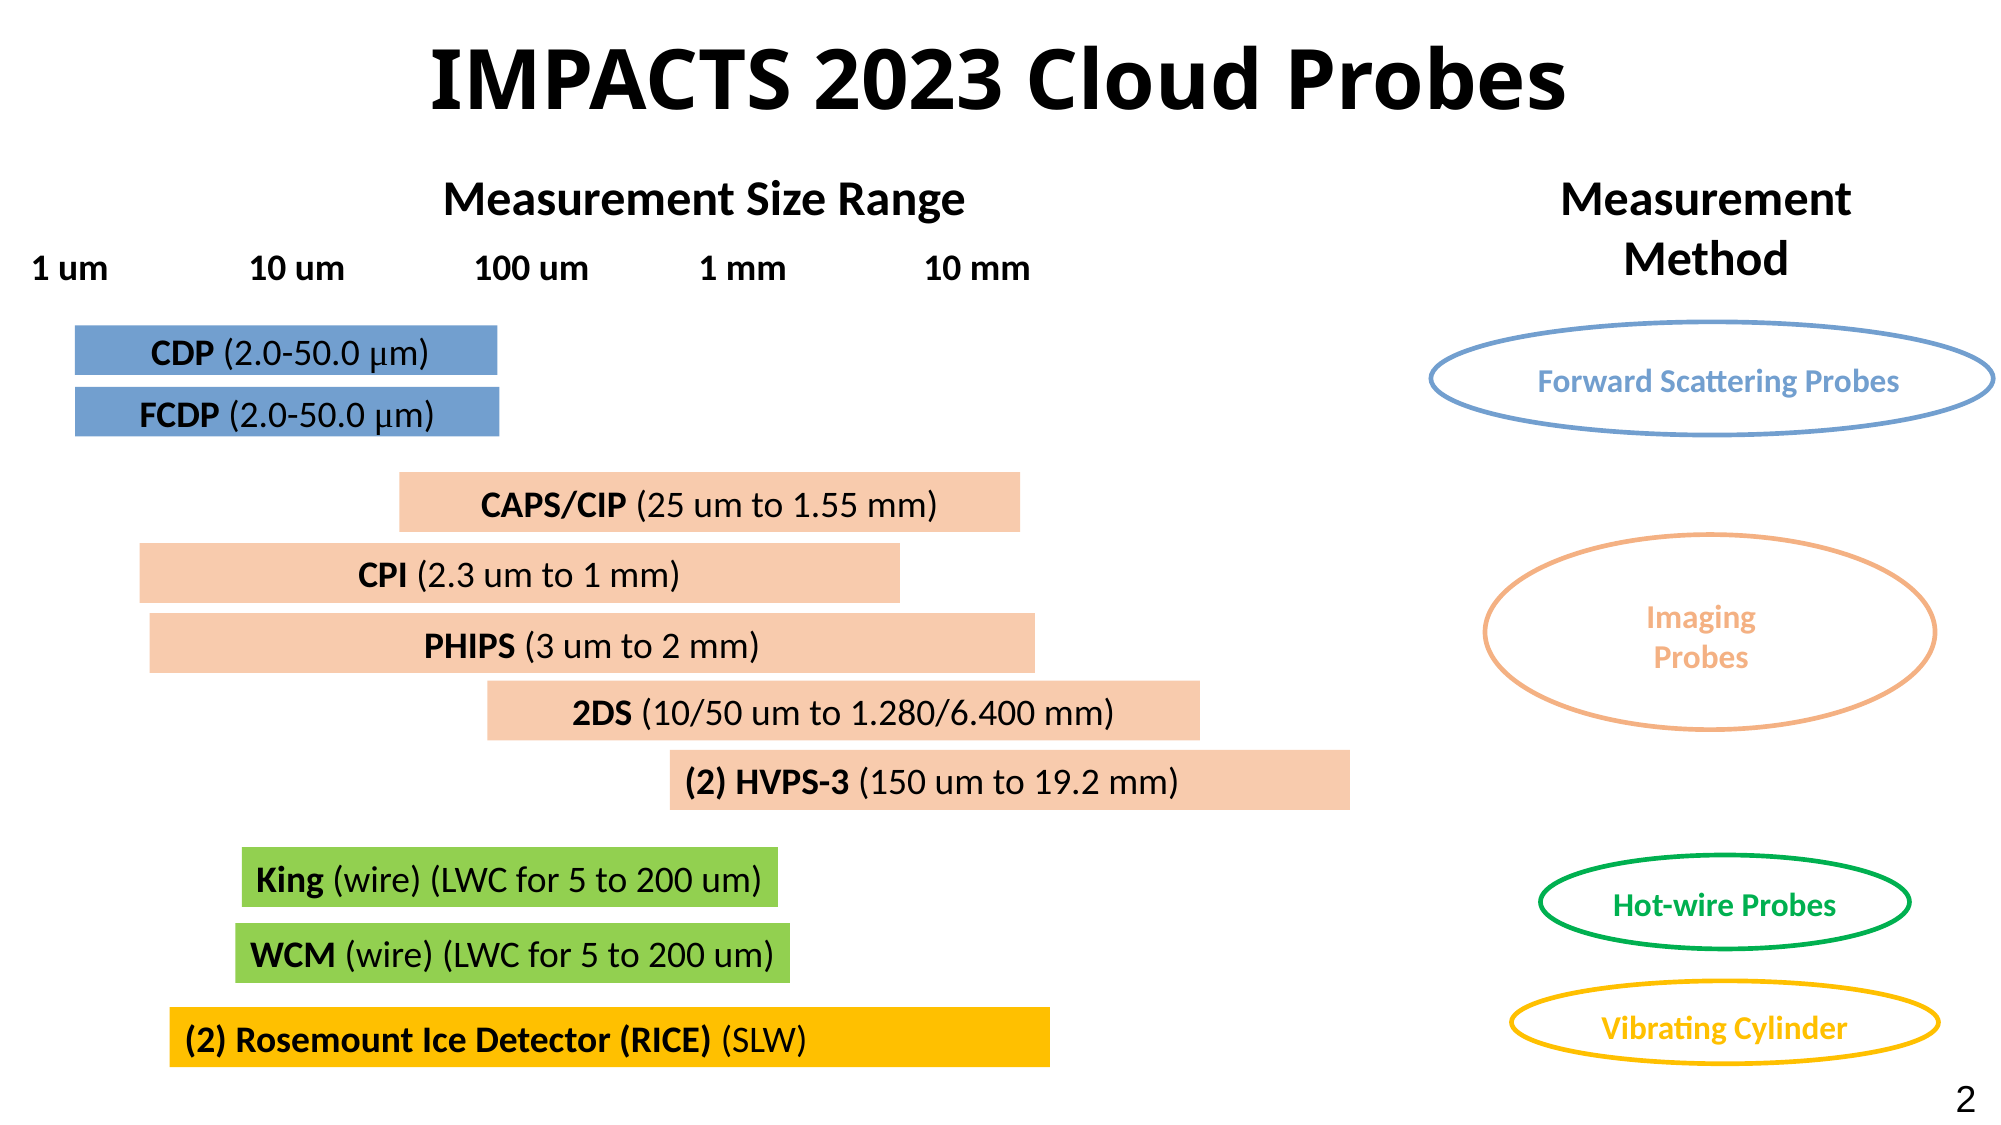

IMPACTS 2023 Cloud Probes
Measurement Size Range
Measurement
Method
1 um 	 10 um 	 100 um 	 1 mm 	 10 mm
 CDP (2.0-50.0 μm)
Forward Scattering Probes
FCDP (2.0-50.0 μm)
CAPS/CIP (25 um to 1.55 mm)
CPI (2.3 um to 1 mm)
Imaging
Probes
PHIPS (3 um to 2 mm)
2DS (10/50 um to 1.280/6.400 mm)
(2) HVPS-3 (150 um to 19.2 mm)
King (wire) (LWC for 5 to 200 um)
Hot-wire Probes
WCM (wire) (LWC for 5 to 200 um)
Vibrating Cylinder
(2) Rosemount Ice Detector (RICE) (SLW)